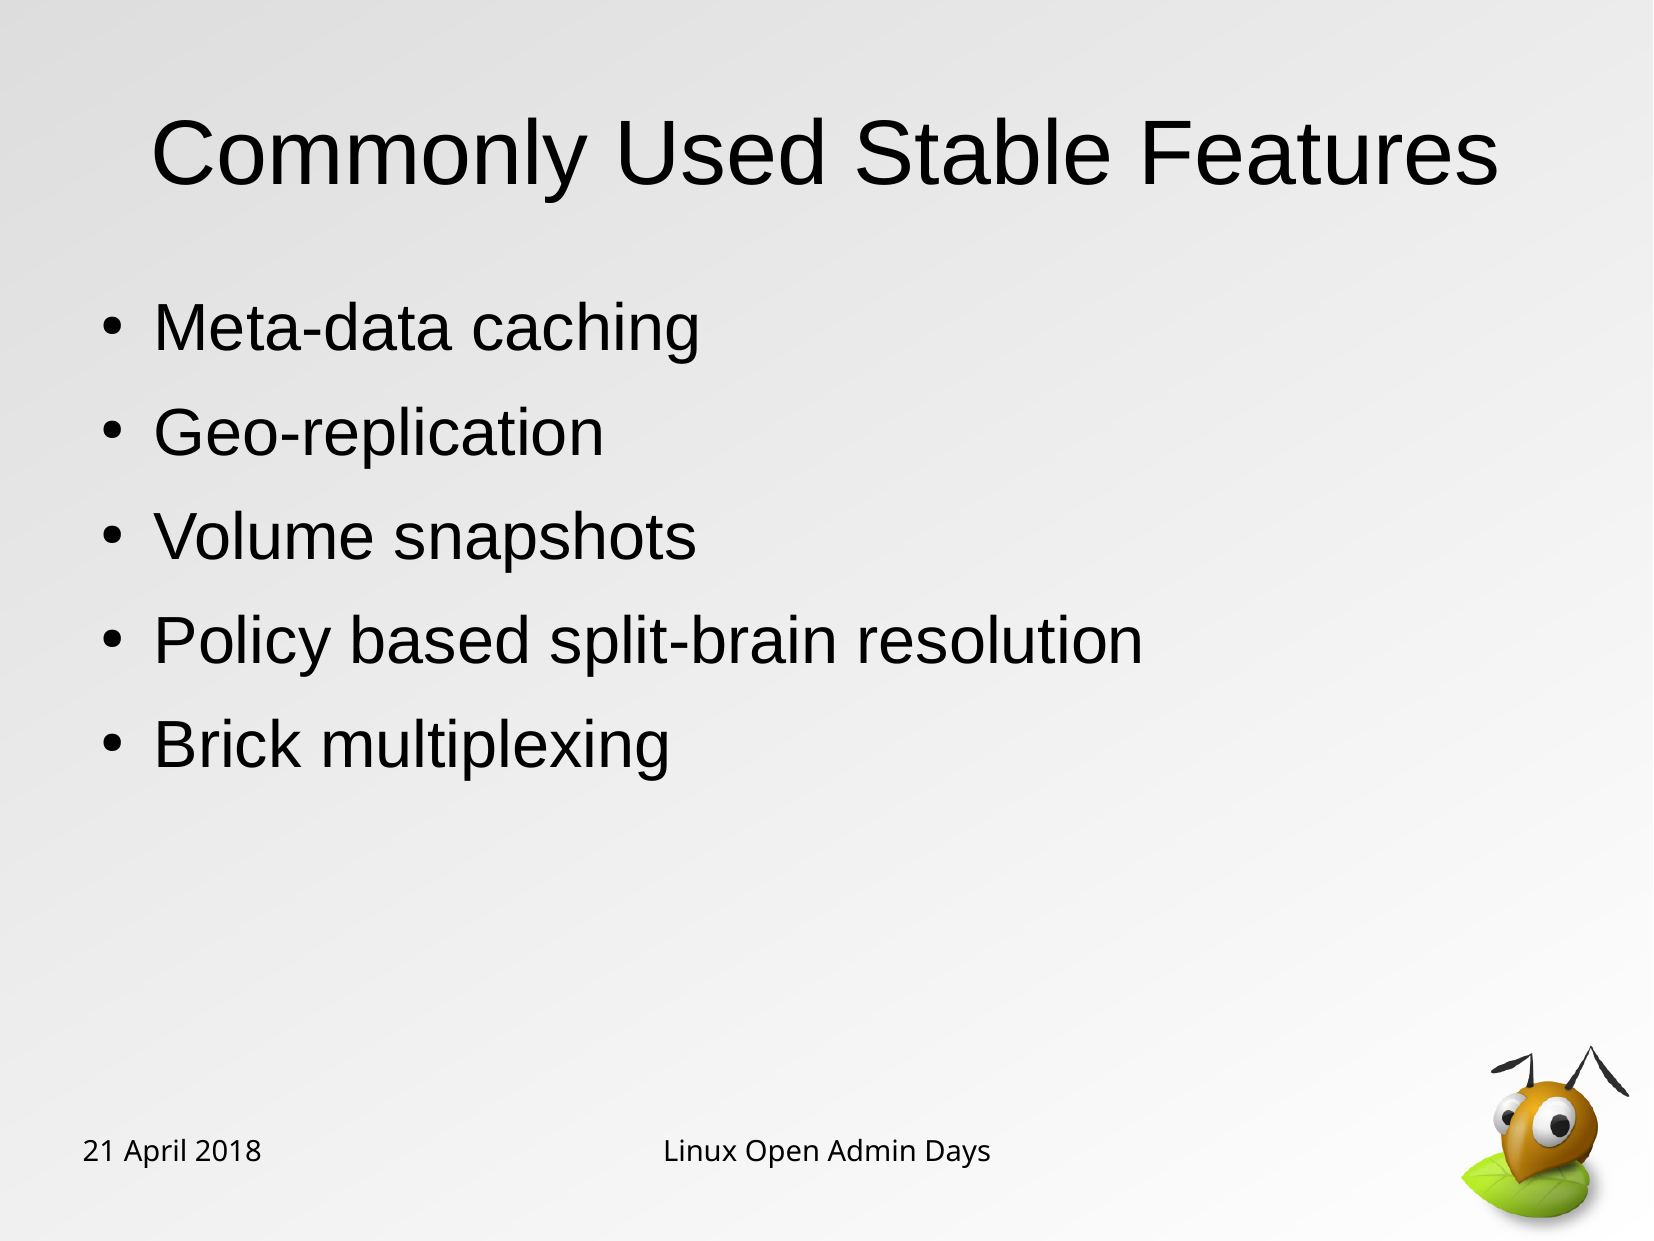

# Commonly Used Stable Features
Meta-data caching
Geo-replication
Volume snapshots
Policy based split-brain resolution
Brick multiplexing
21 April 2018
Linux Open Admin Days